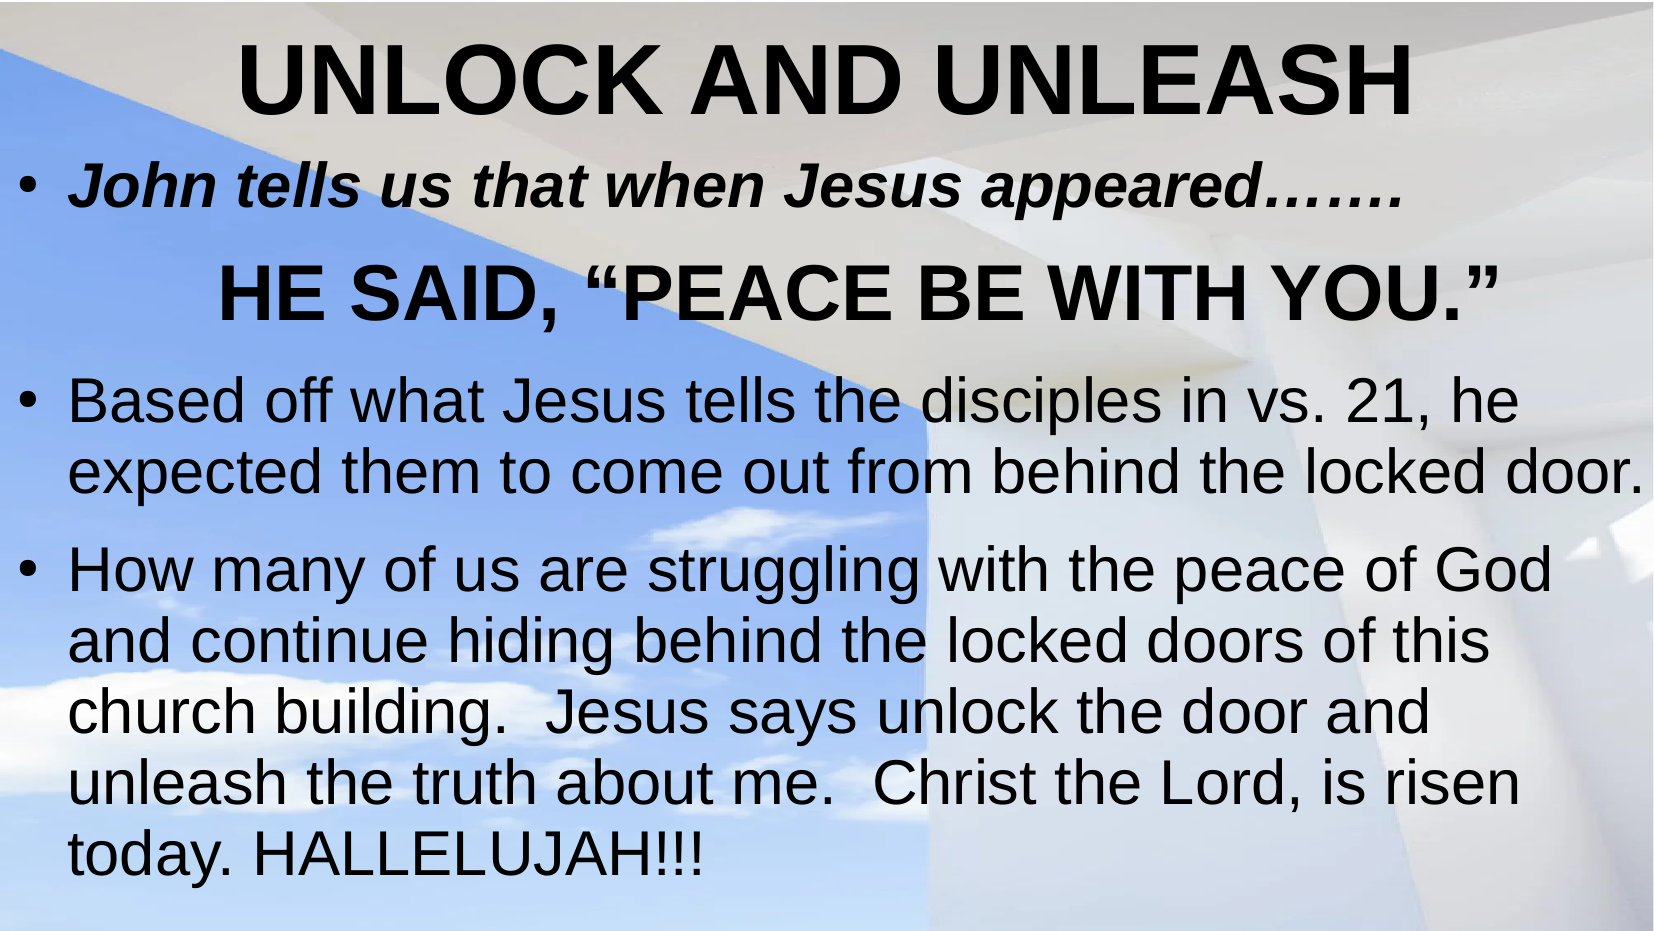

# UNLOCK AND UNLEASH
John tells us that when Jesus appeared…….
HE SAID, “PEACE BE WITH YOU.”
Based off what Jesus tells the disciples in vs. 21, he expected them to come out from behind the locked door.
How many of us are struggling with the peace of God and continue hiding behind the locked doors of this church building. Jesus says unlock the door and unleash the truth about me. Christ the Lord, is risen today. HALLELUJAH!!!